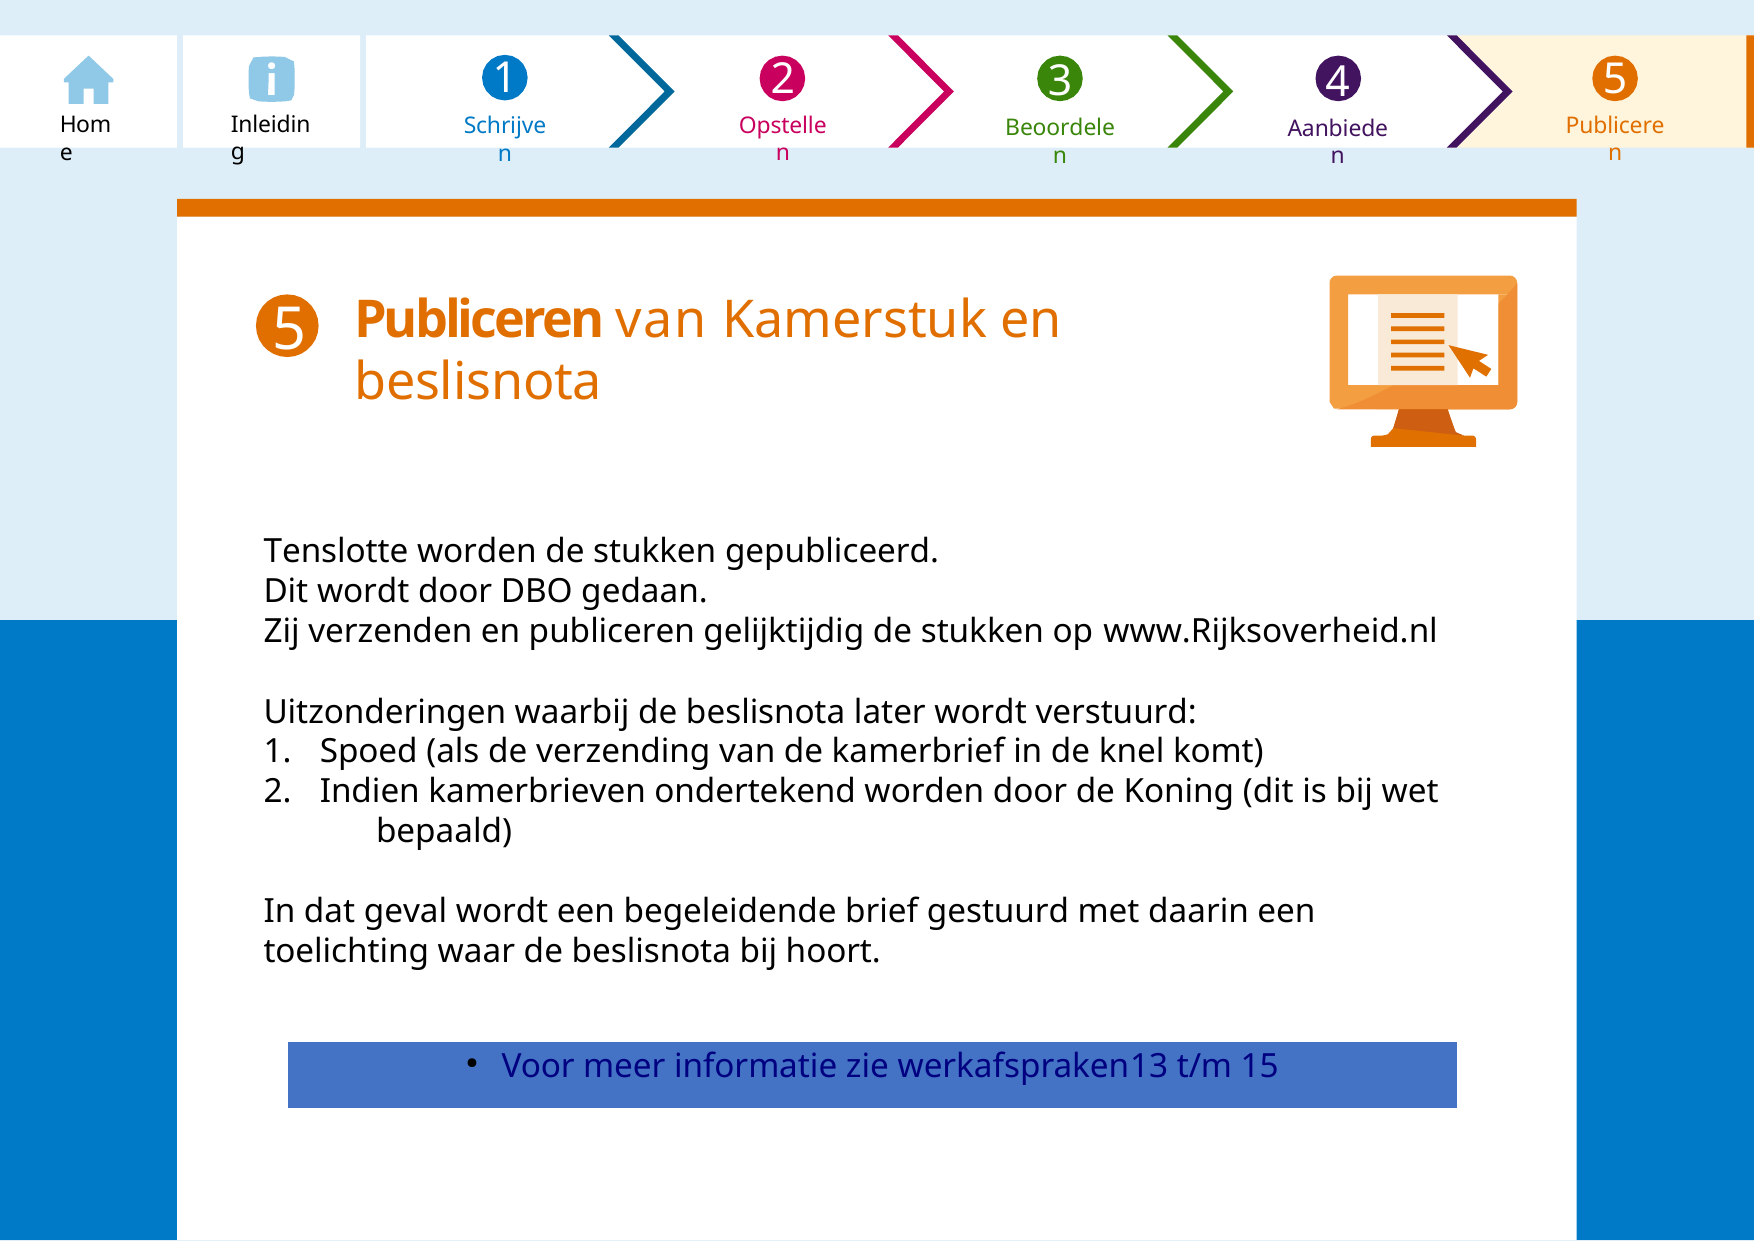

1
Schrijven
2
Opstellen
5
Publiceren
3
Beoordelen
4
Aanbieden
Inleiding
Home
Publiceren van Kamerstuk en beslisnota
5
Tenslotte worden de stukken gepubliceerd.
Dit wordt door DBO gedaan.
Zij verzenden en publiceren gelijktijdig de stukken op www.Rijksoverheid.nl
Uitzonderingen waarbij de beslisnota later wordt verstuurd:
Spoed (als de verzending van de kamerbrief in de knel komt)
Indien kamerbrieven ondertekend worden door de Koning (dit is bij wet bepaald)
In dat geval wordt een begeleidende brief gestuurd met daarin een toelichting waar de beslisnota bij hoort.
| Voor meer informatie zie werkafspraken13 t/m 15 |
| --- |
< Vorige pagina
Volgende pagina >